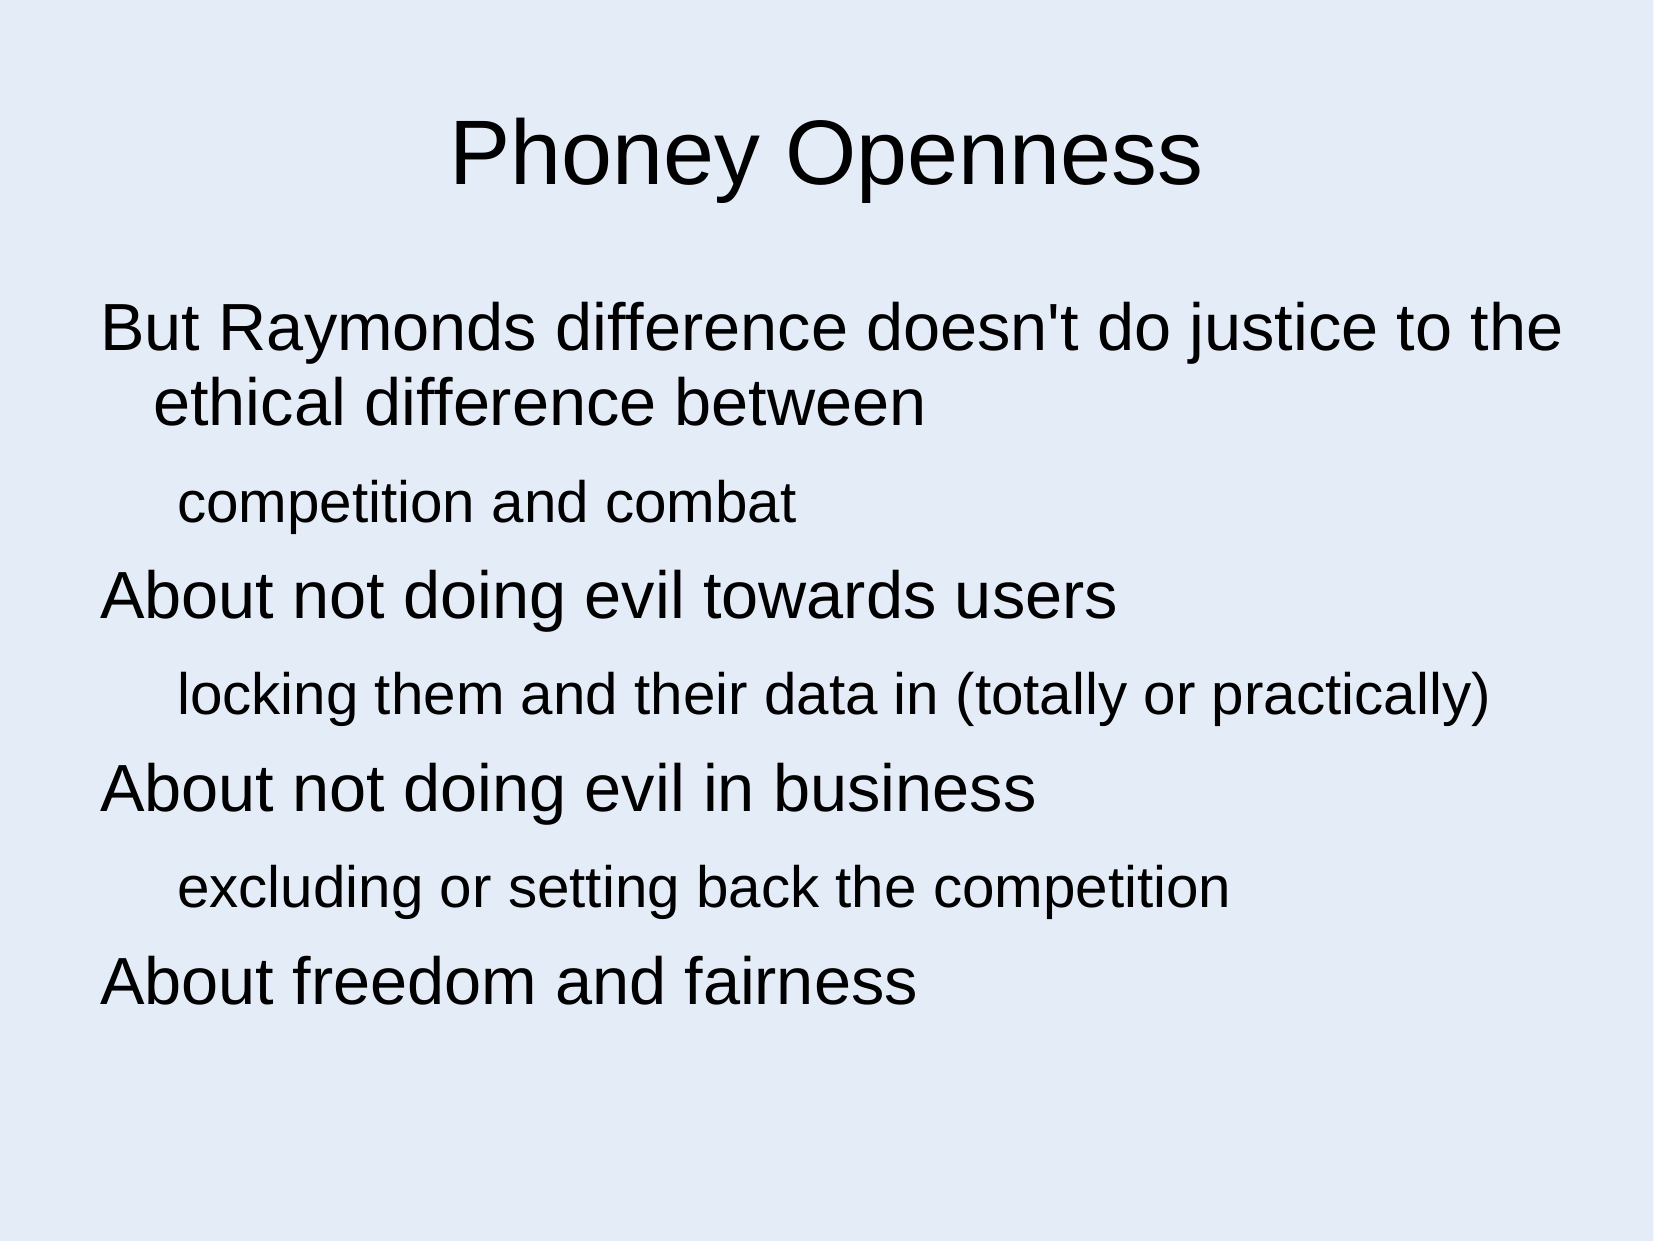

# Phoney Openness
But Raymonds difference doesn't do justice to the ethical difference between
competition and combat
About not doing evil towards users
locking them and their data in (totally or practically)
About not doing evil in business
excluding or setting back the competition
About freedom and fairness